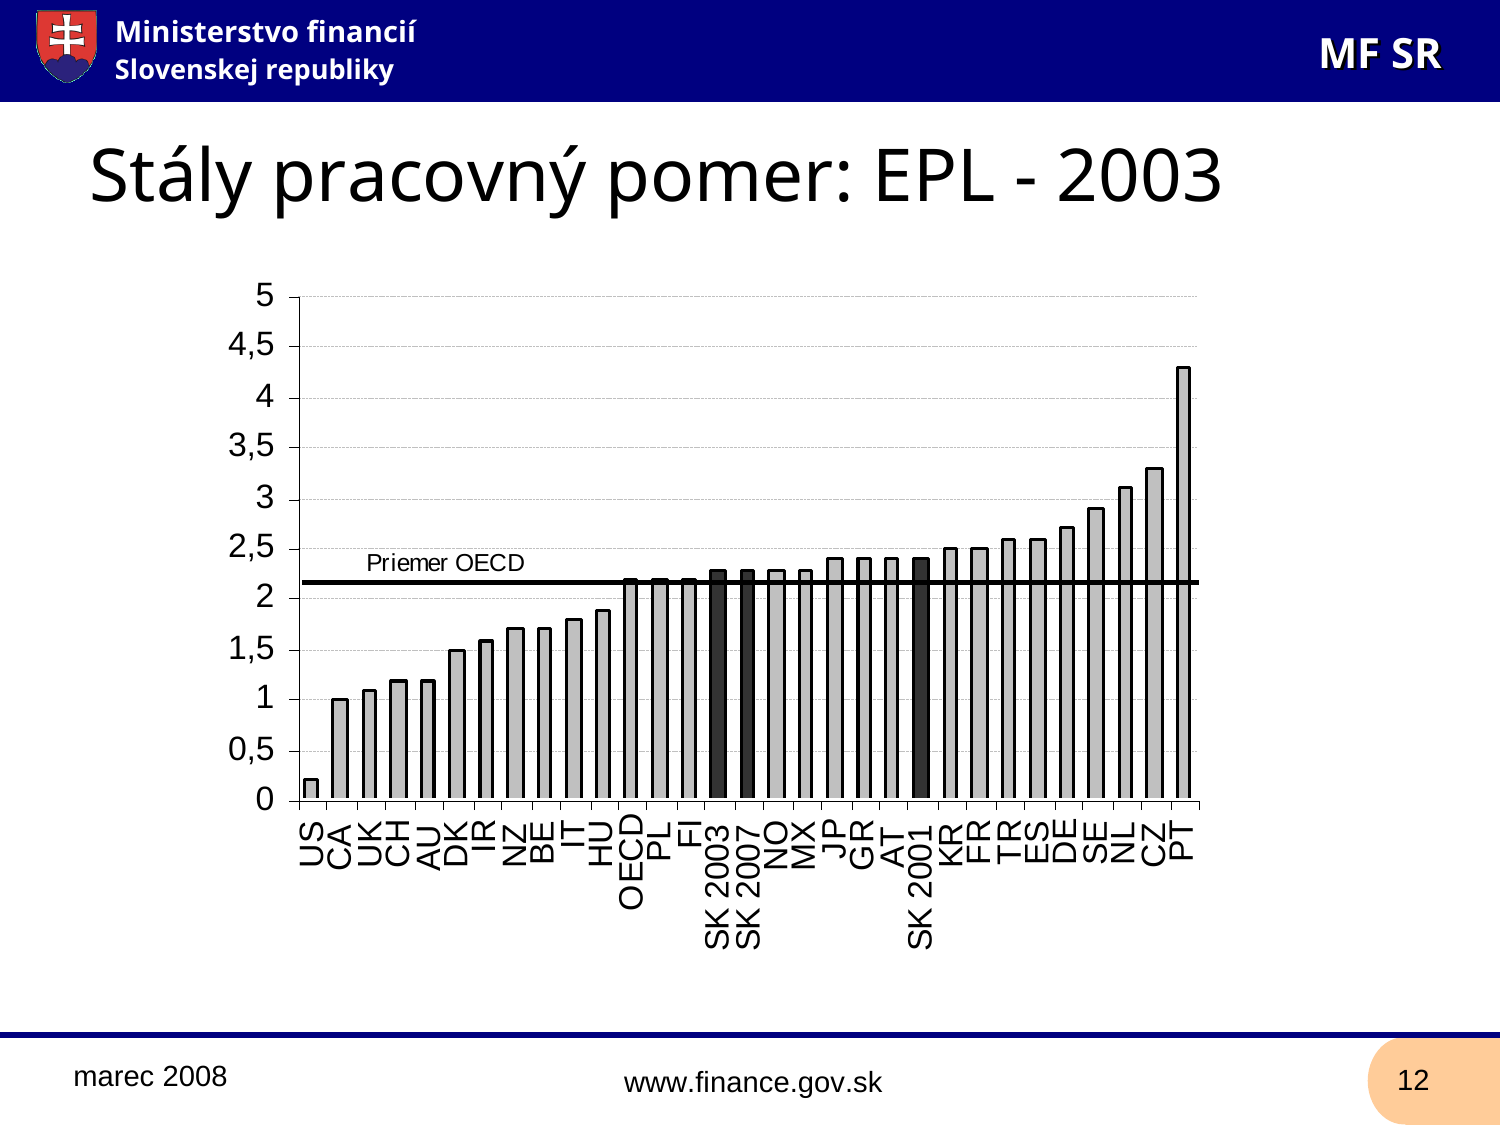

# Stály pracovný pomer: EPL - 2003
marec 2008
12
www.finance.gov.sk